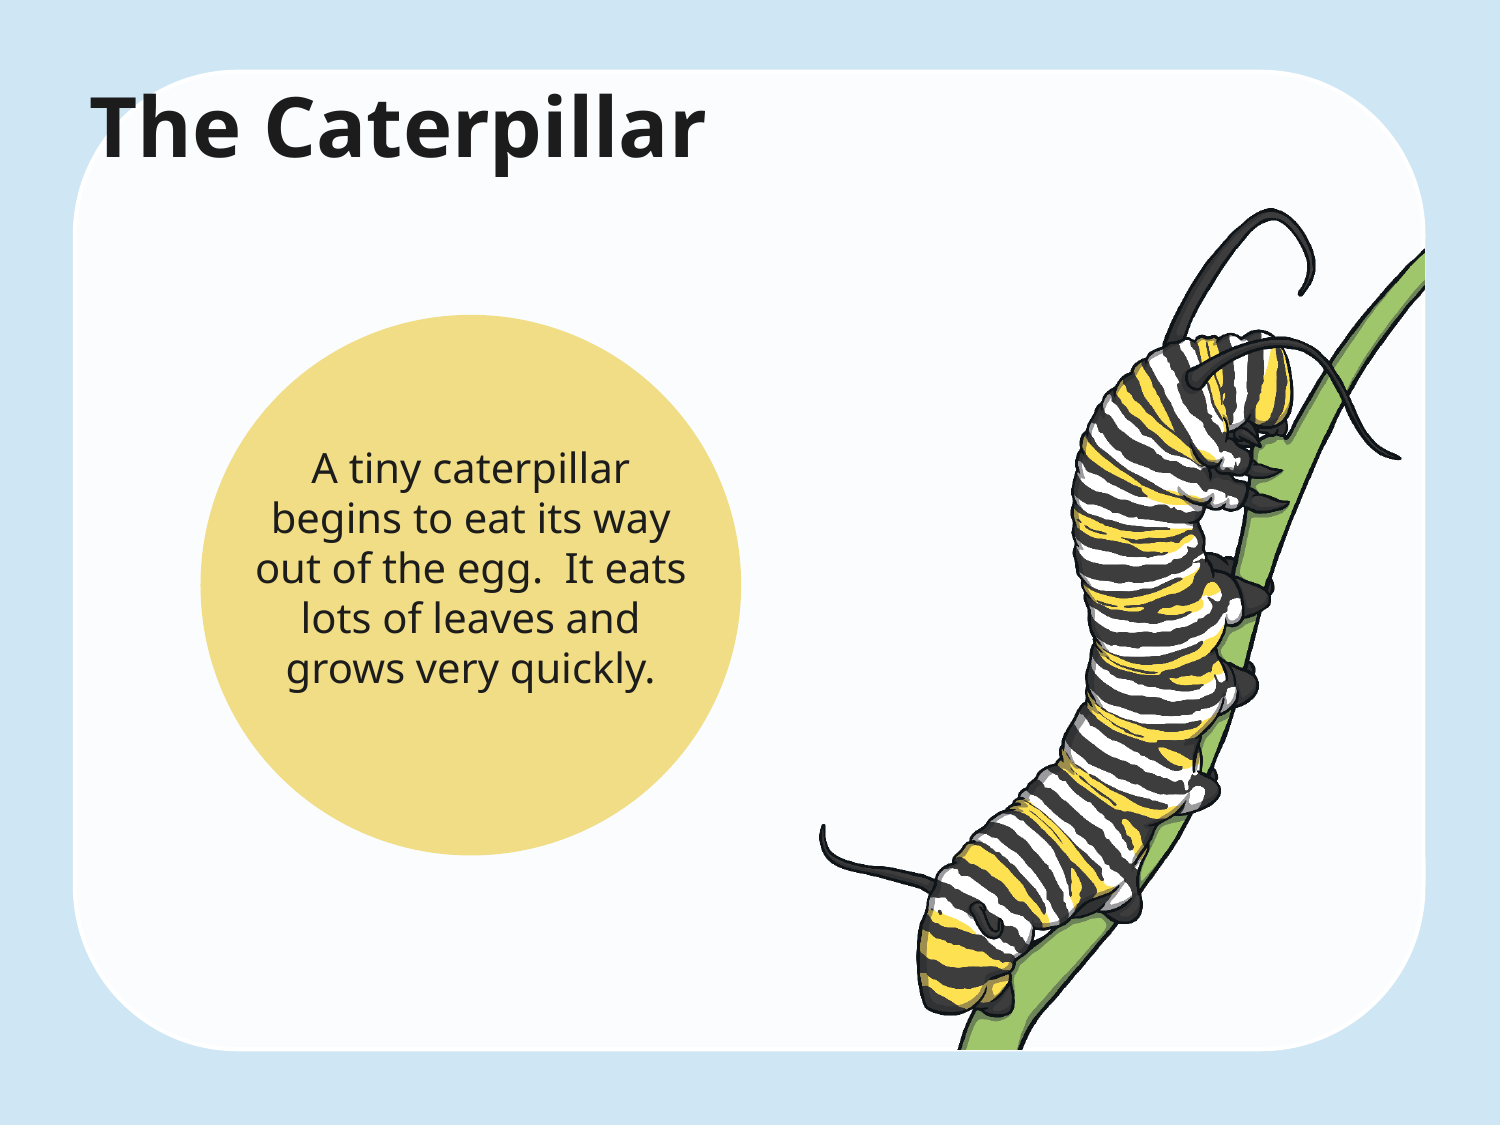

# The Caterpillar
A tiny caterpillar begins to eat its way out of the egg. It eats lots of leaves and grows very quickly.